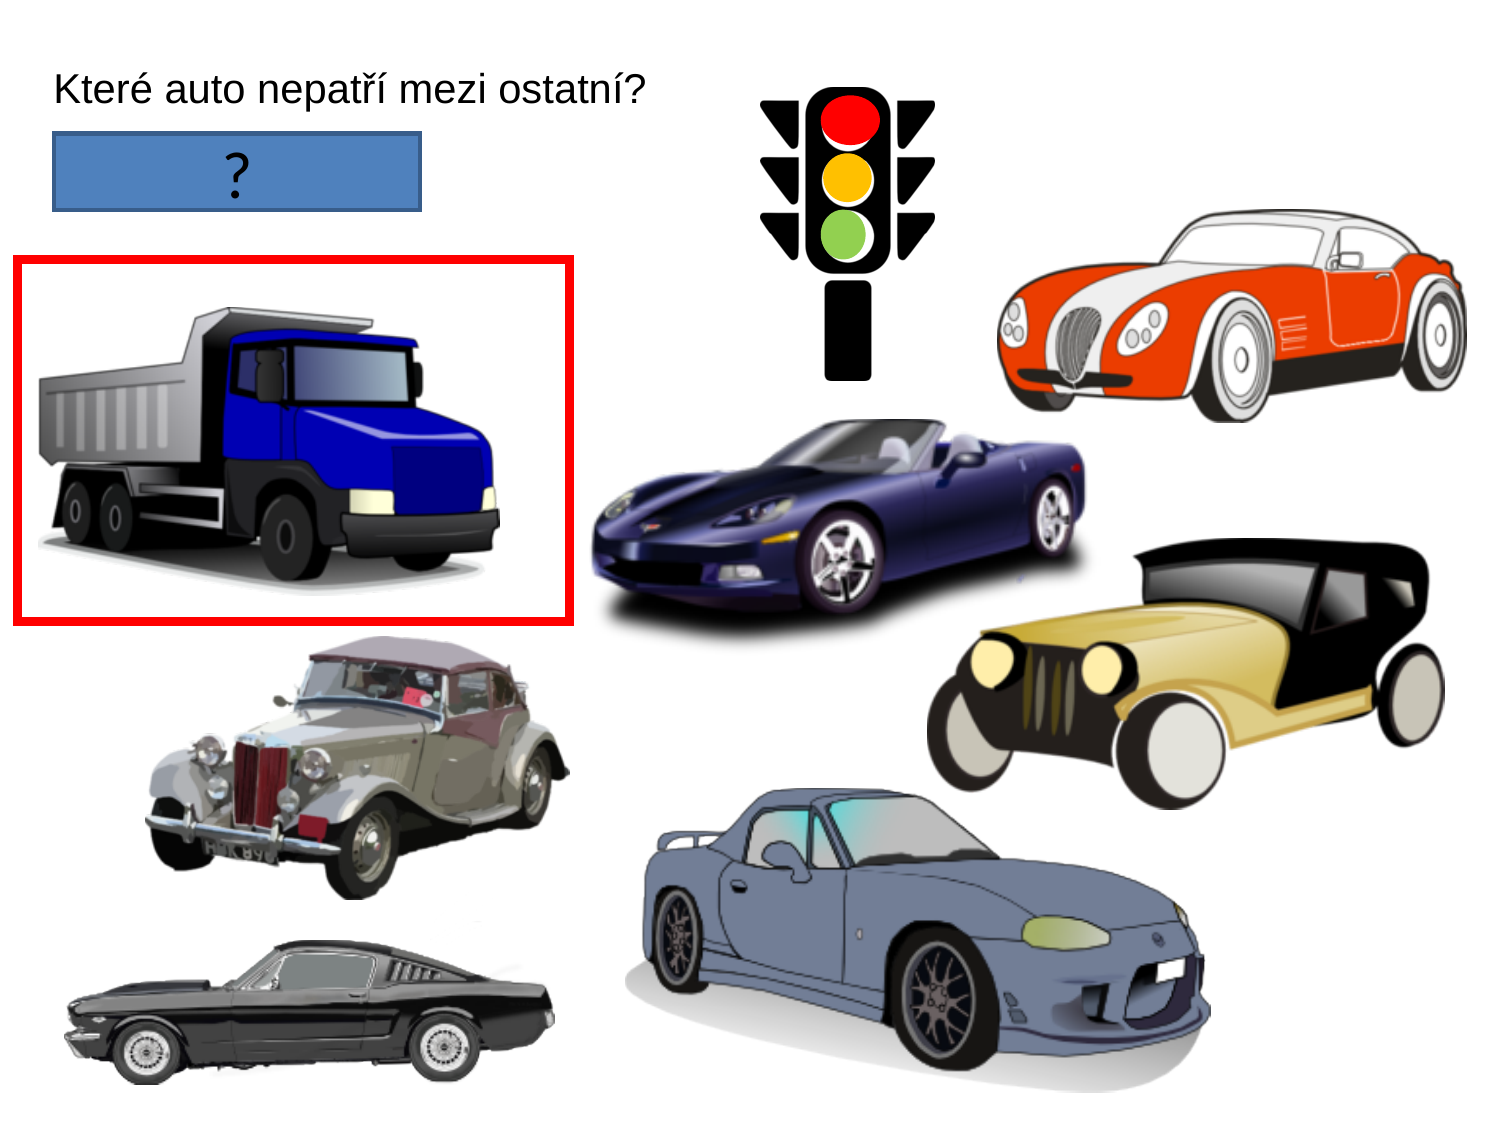

Které auto nepatří mezi ostatní?
Je to nákladní auto.
?